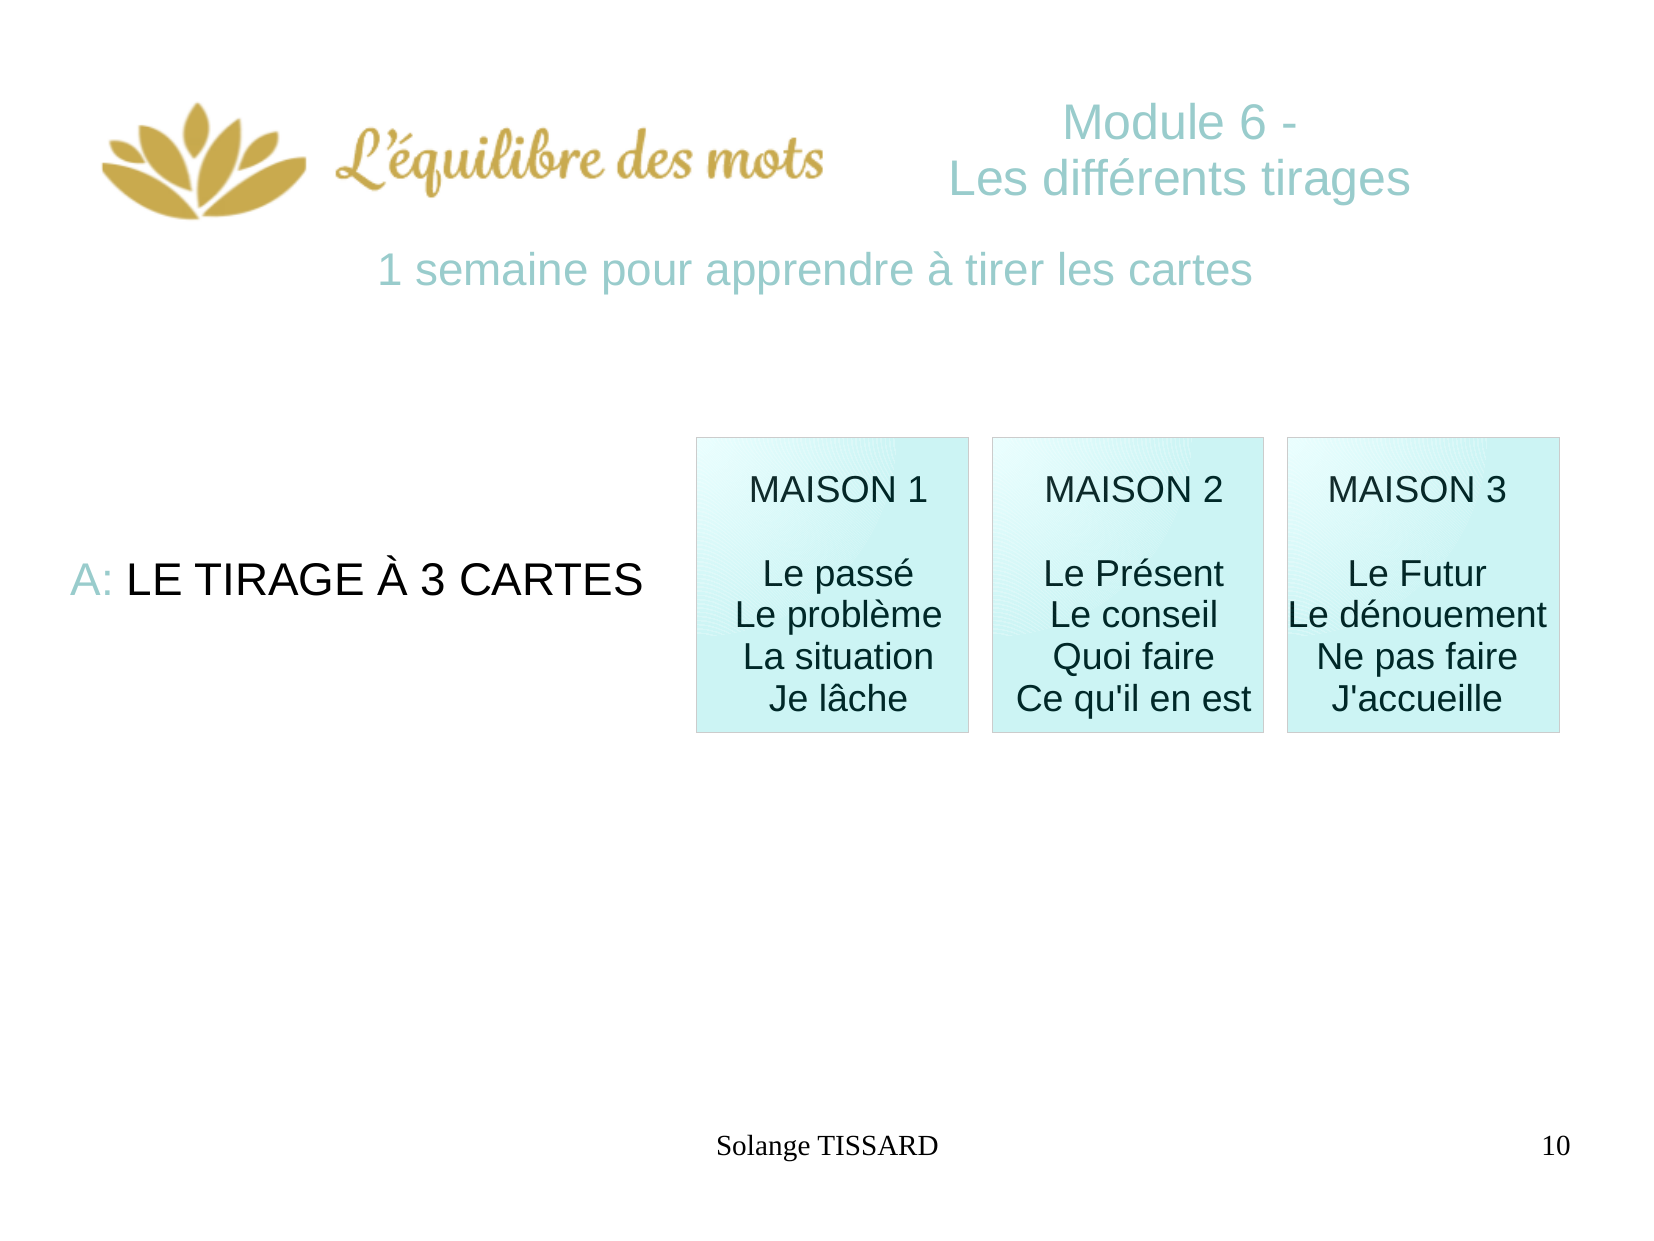

# Module 6 - Les différents tirages
1 semaine pour apprendre à tirer les cartes
MAISON 1
Le passé
Le problème
La situation
Je lâche
MAISON 2
Le Présent
Le conseil
Quoi faire
Ce qu'il en est
MAISON 3
Le Futur
Le dénouement
Ne pas faire
J'accueille
A: LE TIRAGE À 3 CARTES
Solange TISSARD
10